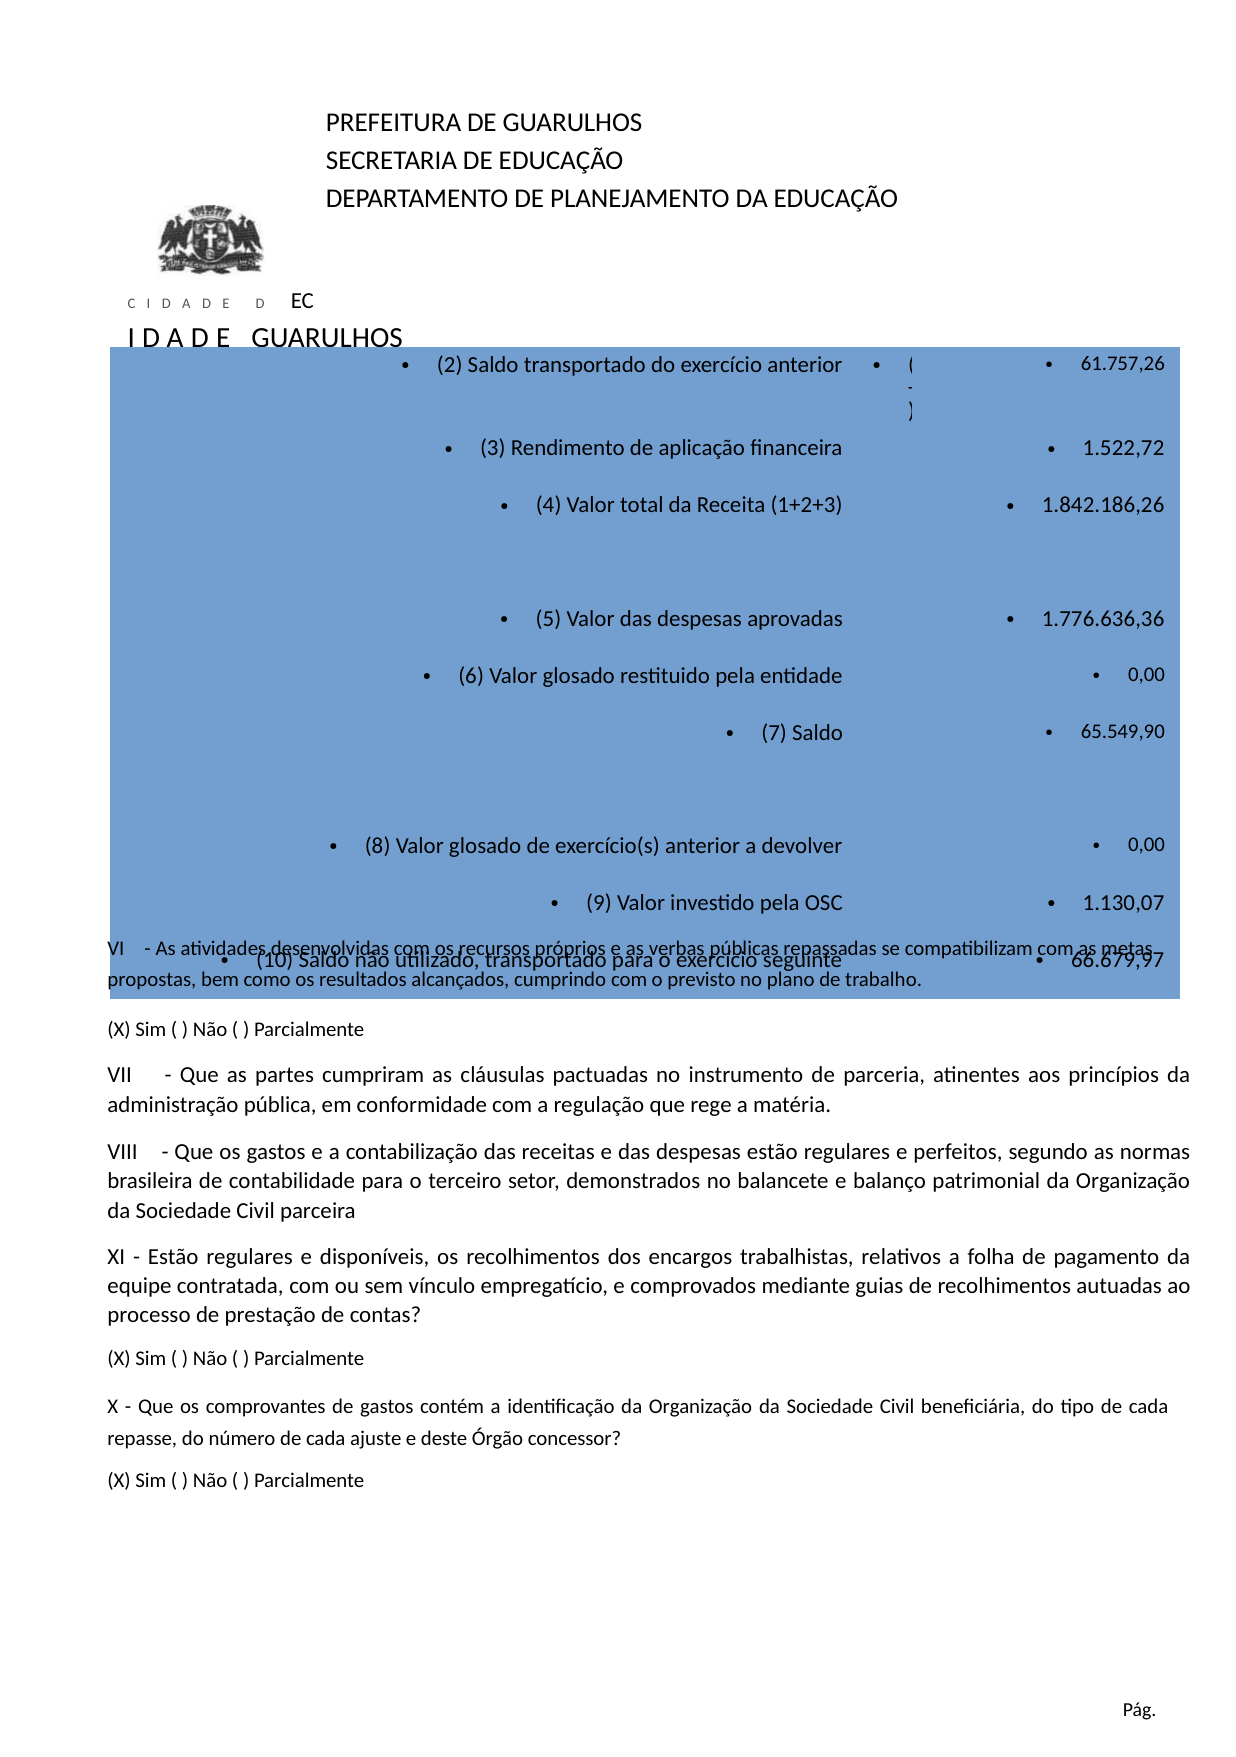

PREFEITURA DE GUARULHOS
SECRETARIA DE EDUCAÇÃO
DEPARTAMENTO DE PLANEJAMENTO DA EDUCAÇÃO
CIDADE D eC IDADE GUARULHOS
| (2) Saldo transportado do exercício anterior | (+) | 61.757,26 |
| --- | --- | --- |
| (3) Rendimento de aplicação financeira | | 1.522,72 |
| (4) Valor total da Receita (1+2+3) | | 1.842.186,26 |
| | | |
| (5) Valor das despesas aprovadas | | 1.776.636,36 |
| (6) Valor glosado restituido pela entidade | | 0,00 |
| (7) Saldo | | 65.549,90 |
| | | |
| (8) Valor glosado de exercício(s) anterior a devolver | | 0,00 |
| (9) Valor investido pela OSC | | 1.130,07 |
| (10) Saldo não utilizado, transportado para o exercício seguinte | | 66.679,97 |
VI - As atividades desenvolvidas com os recursos próprios e as verbas públicas repassadas se compatibilizam com as metas propostas, bem como os resultados alcançados, cumprindo com o previsto no plano de trabalho.
(X) Sim ( ) Não ( ) Parcialmente
VII - Que as partes cumpriram as cláusulas pactuadas no instrumento de parceria, atinentes aos princípios da administração pública, em conformidade com a regulação que rege a matéria.
VIII - Que os gastos e a contabilização das receitas e das despesas estão regulares e perfeitos, segundo as normas brasileira de contabilidade para o terceiro setor, demonstrados no balancete e balanço patrimonial da Organização da Sociedade Civil parceira
XI - Estão regulares e disponíveis, os recolhimentos dos encargos trabalhistas, relativos a folha de pagamento da equipe contratada, com ou sem vínculo empregatício, e comprovados mediante guias de recolhimentos autuadas ao processo de prestação de contas?
(X) Sim ( ) Não ( ) Parcialmente
X - Que os comprovantes de gastos contém a identificação da Organização da Sociedade Civil beneficiária, do tipo de cada repasse, do número de cada ajuste e deste Órgão concessor?
(X) Sim ( ) Não ( ) Parcialmente
Pág.